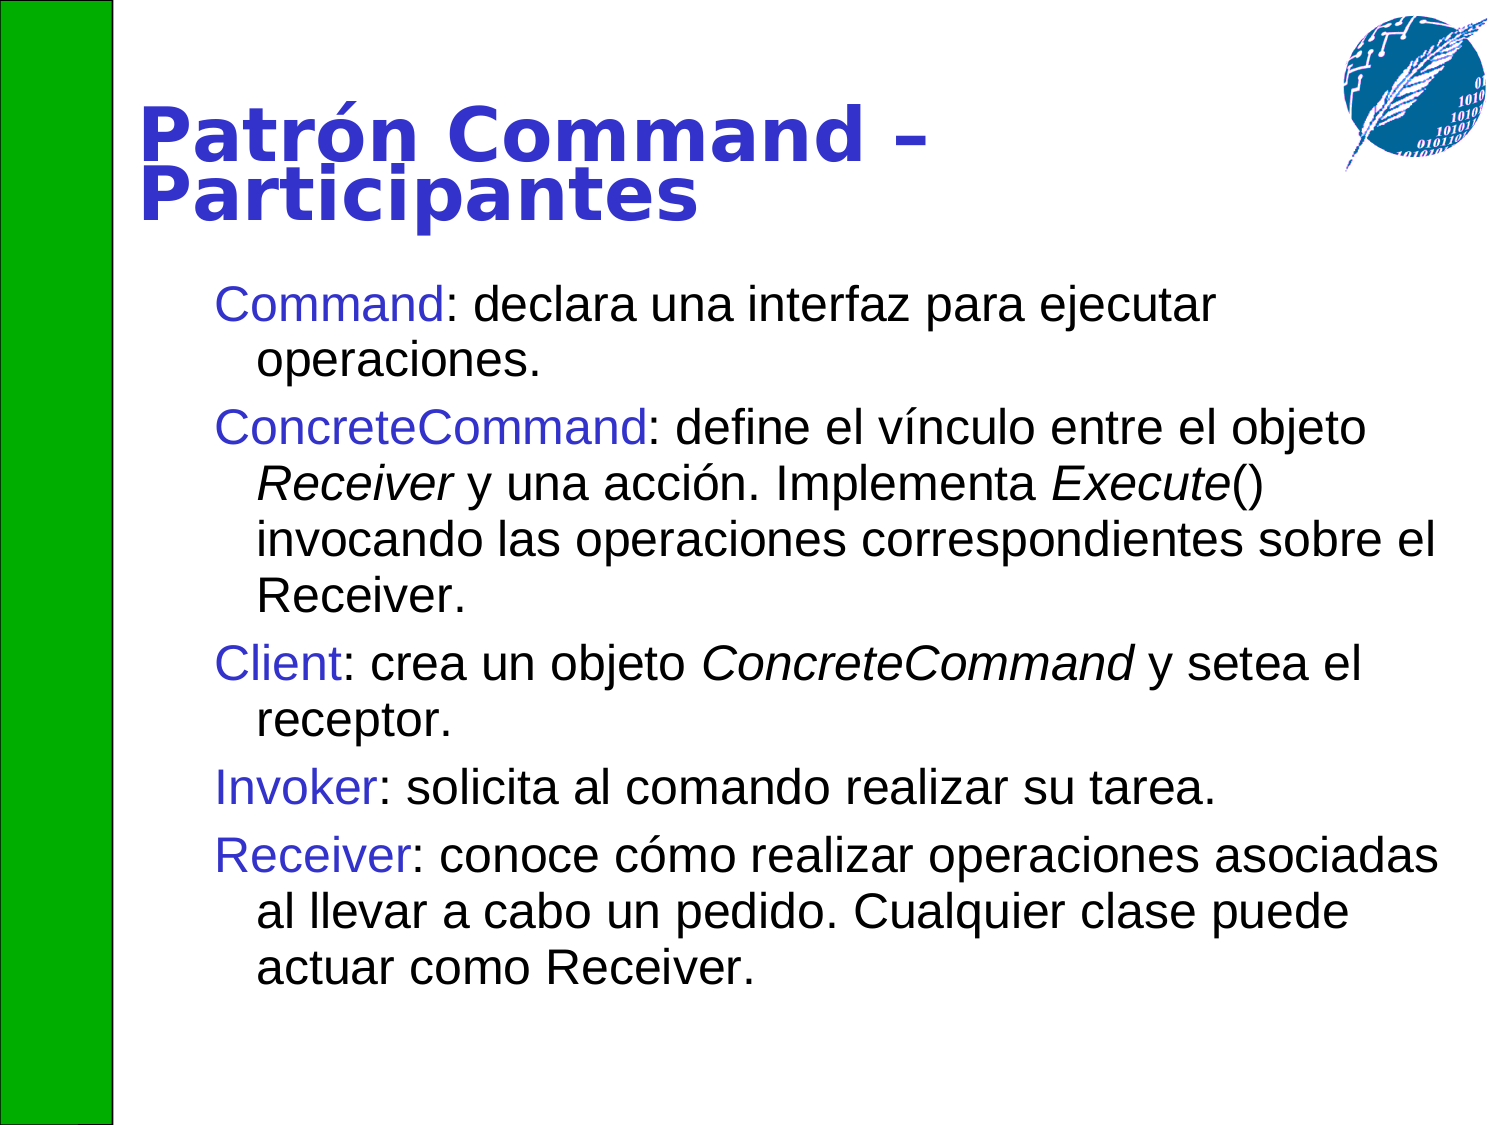

# Patrón Command – Participantes
Command: declara una interfaz para ejecutar operaciones.
ConcreteCommand: define el vínculo entre el objeto Receiver y una acción. Implementa Execute() invocando las operaciones correspondientes sobre el Receiver.
Client: crea un objeto ConcreteCommand y setea el receptor.
Invoker: solicita al comando realizar su tarea.
Receiver: conoce cómo realizar operaciones asociadas al llevar a cabo un pedido. Cualquier clase puede actuar como Receiver.